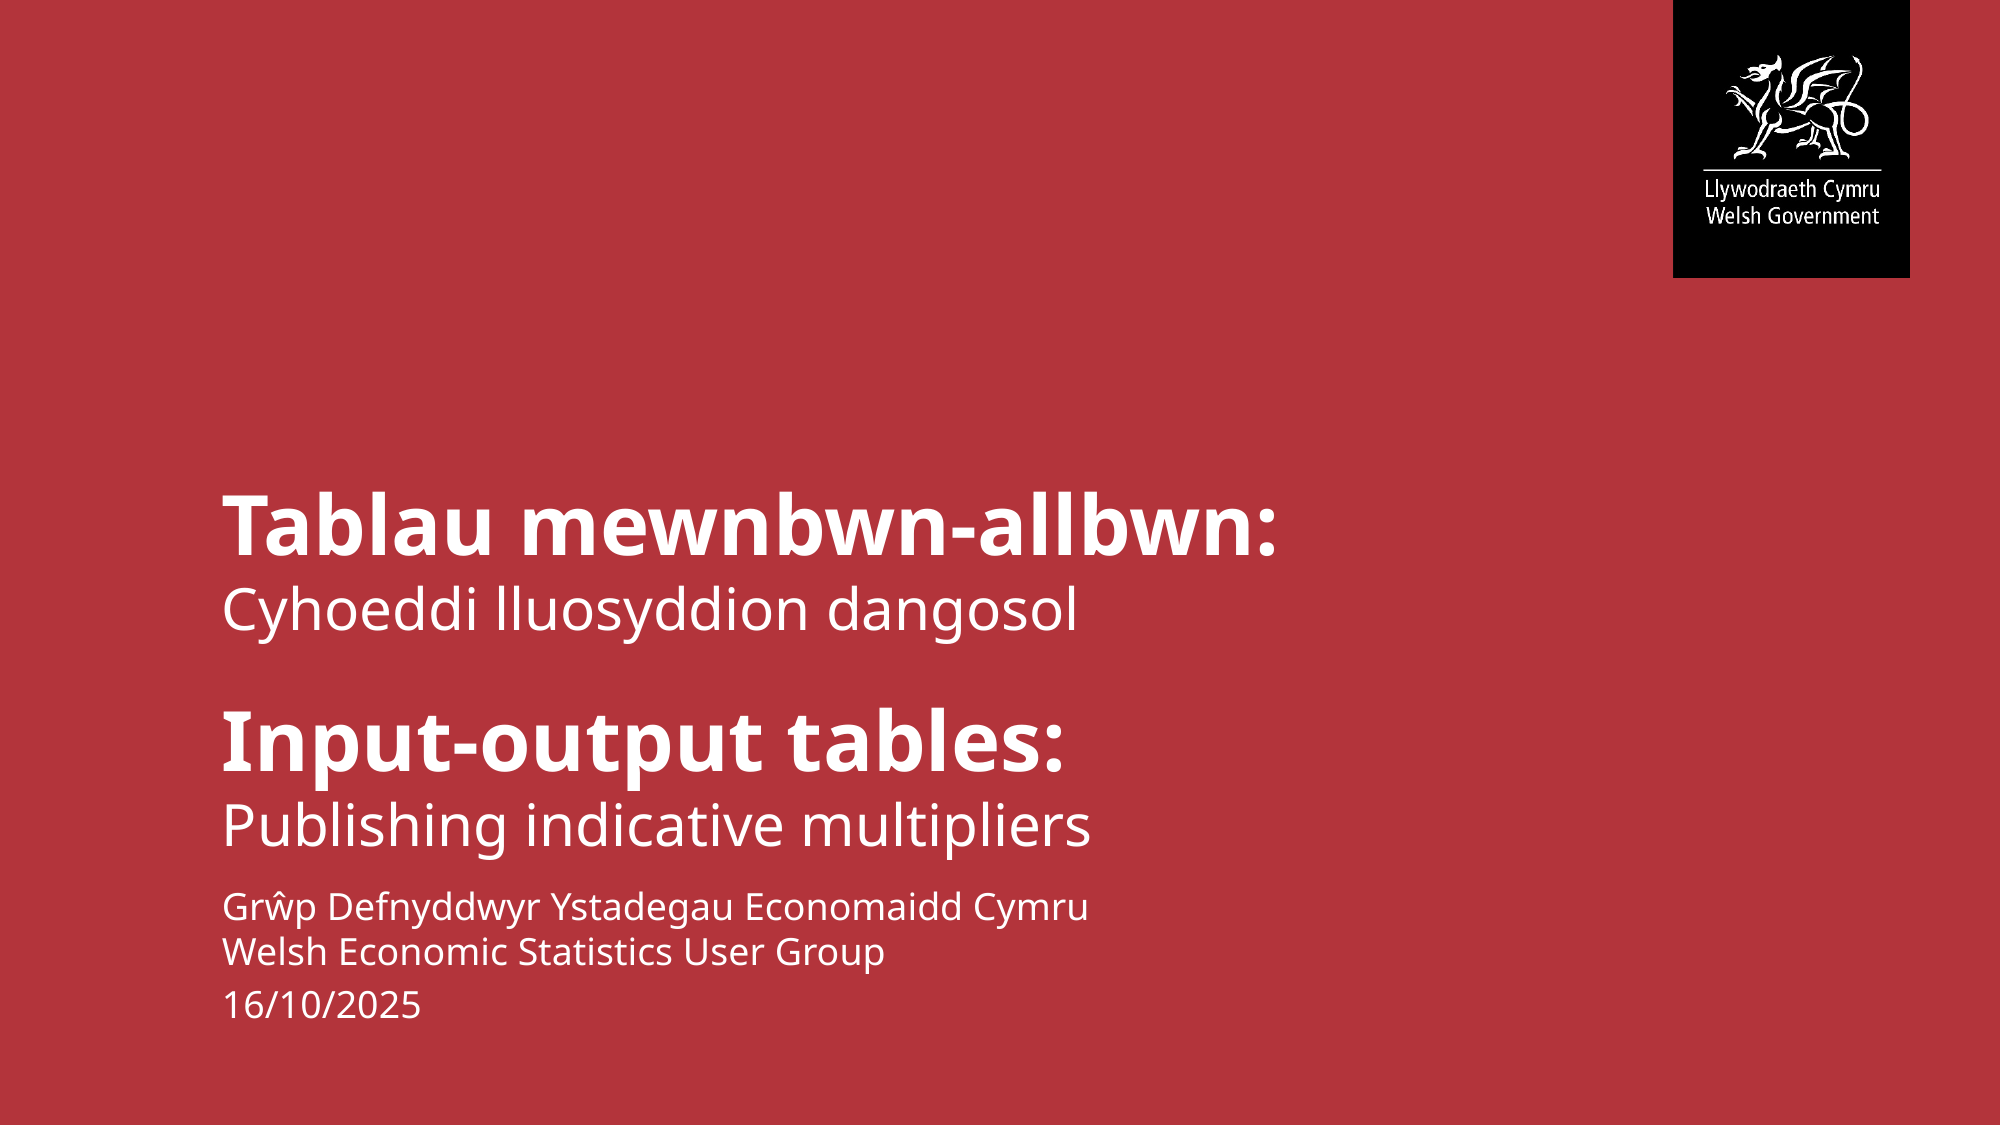

Tablau mewnbwn-allbwn:
Cyhoeddi lluosyddion dangosol
Input-output tables:
Publishing indicative multipliers
# Grŵp Defnyddwyr Ystadegau Economaidd Cymru Welsh Economic Statistics User Group
16/10/2025